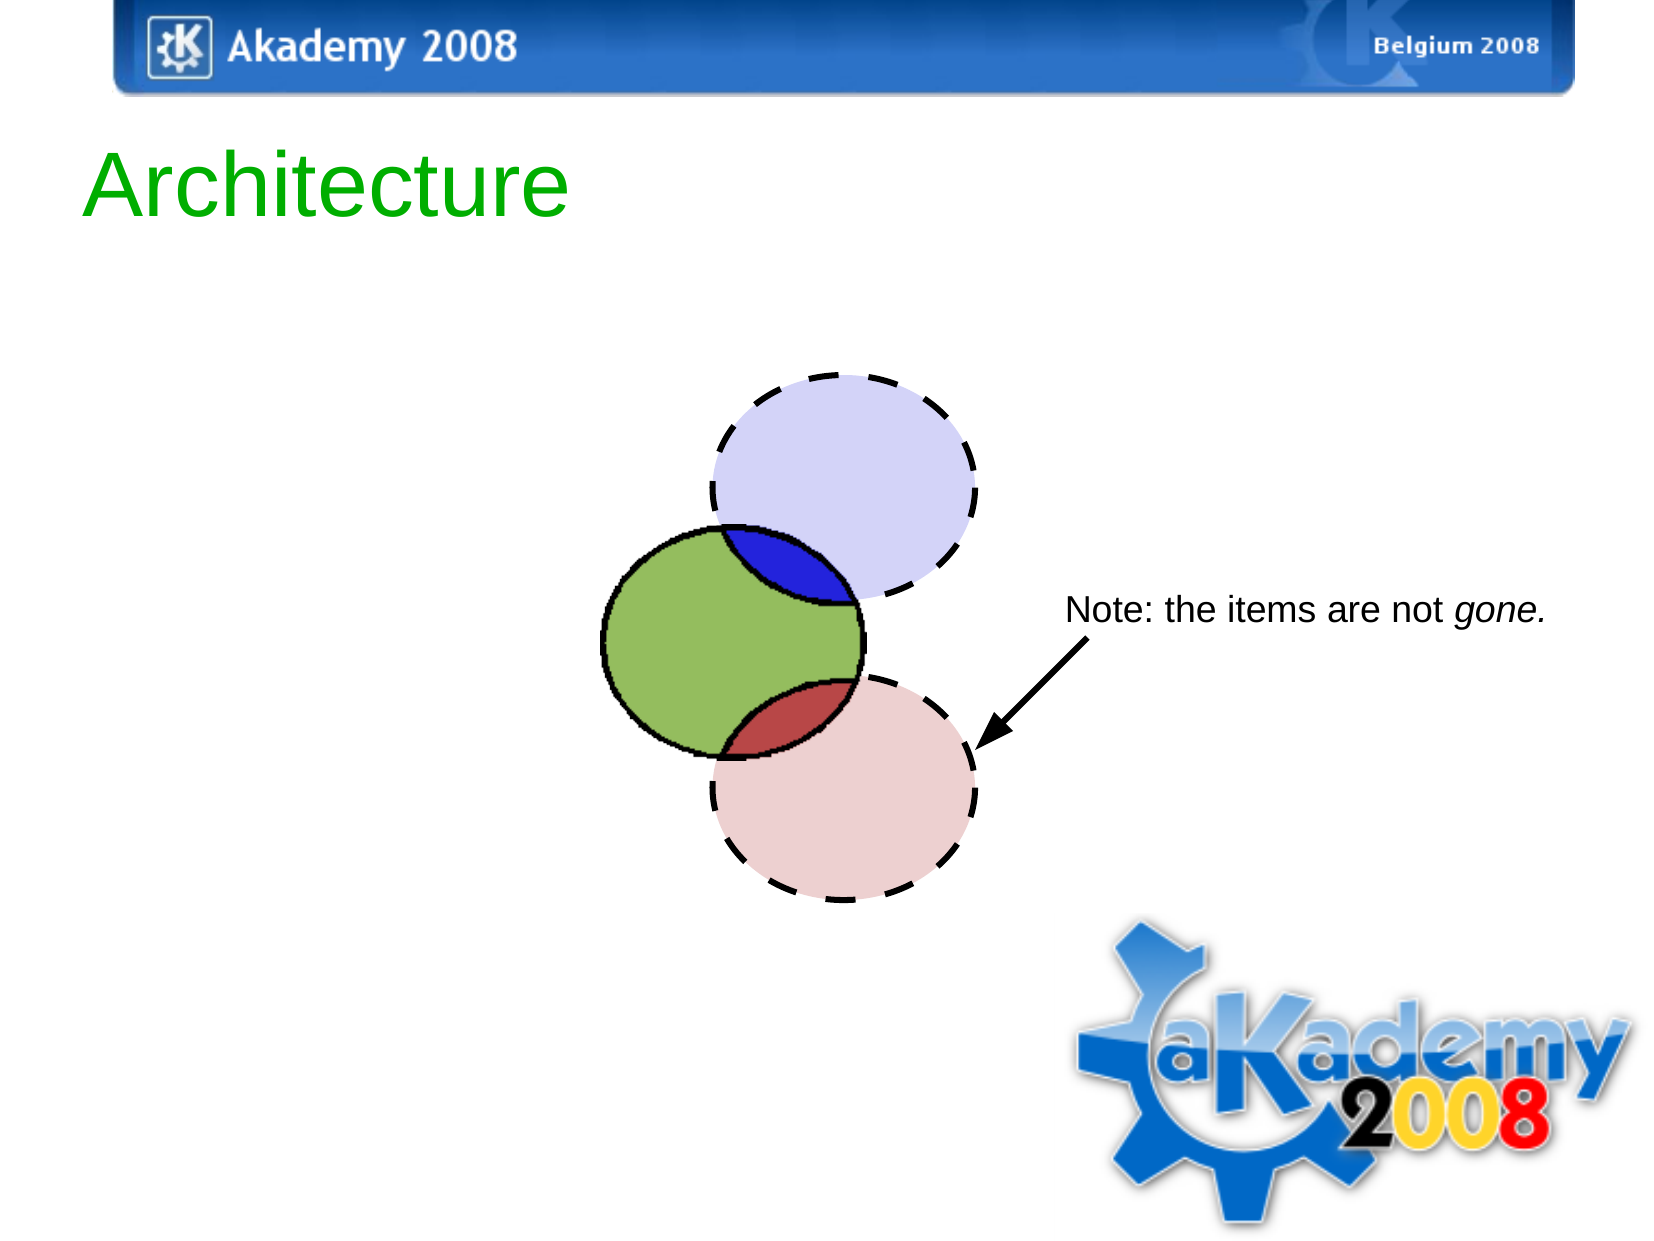

# Architecture
Note: the items are not gone.